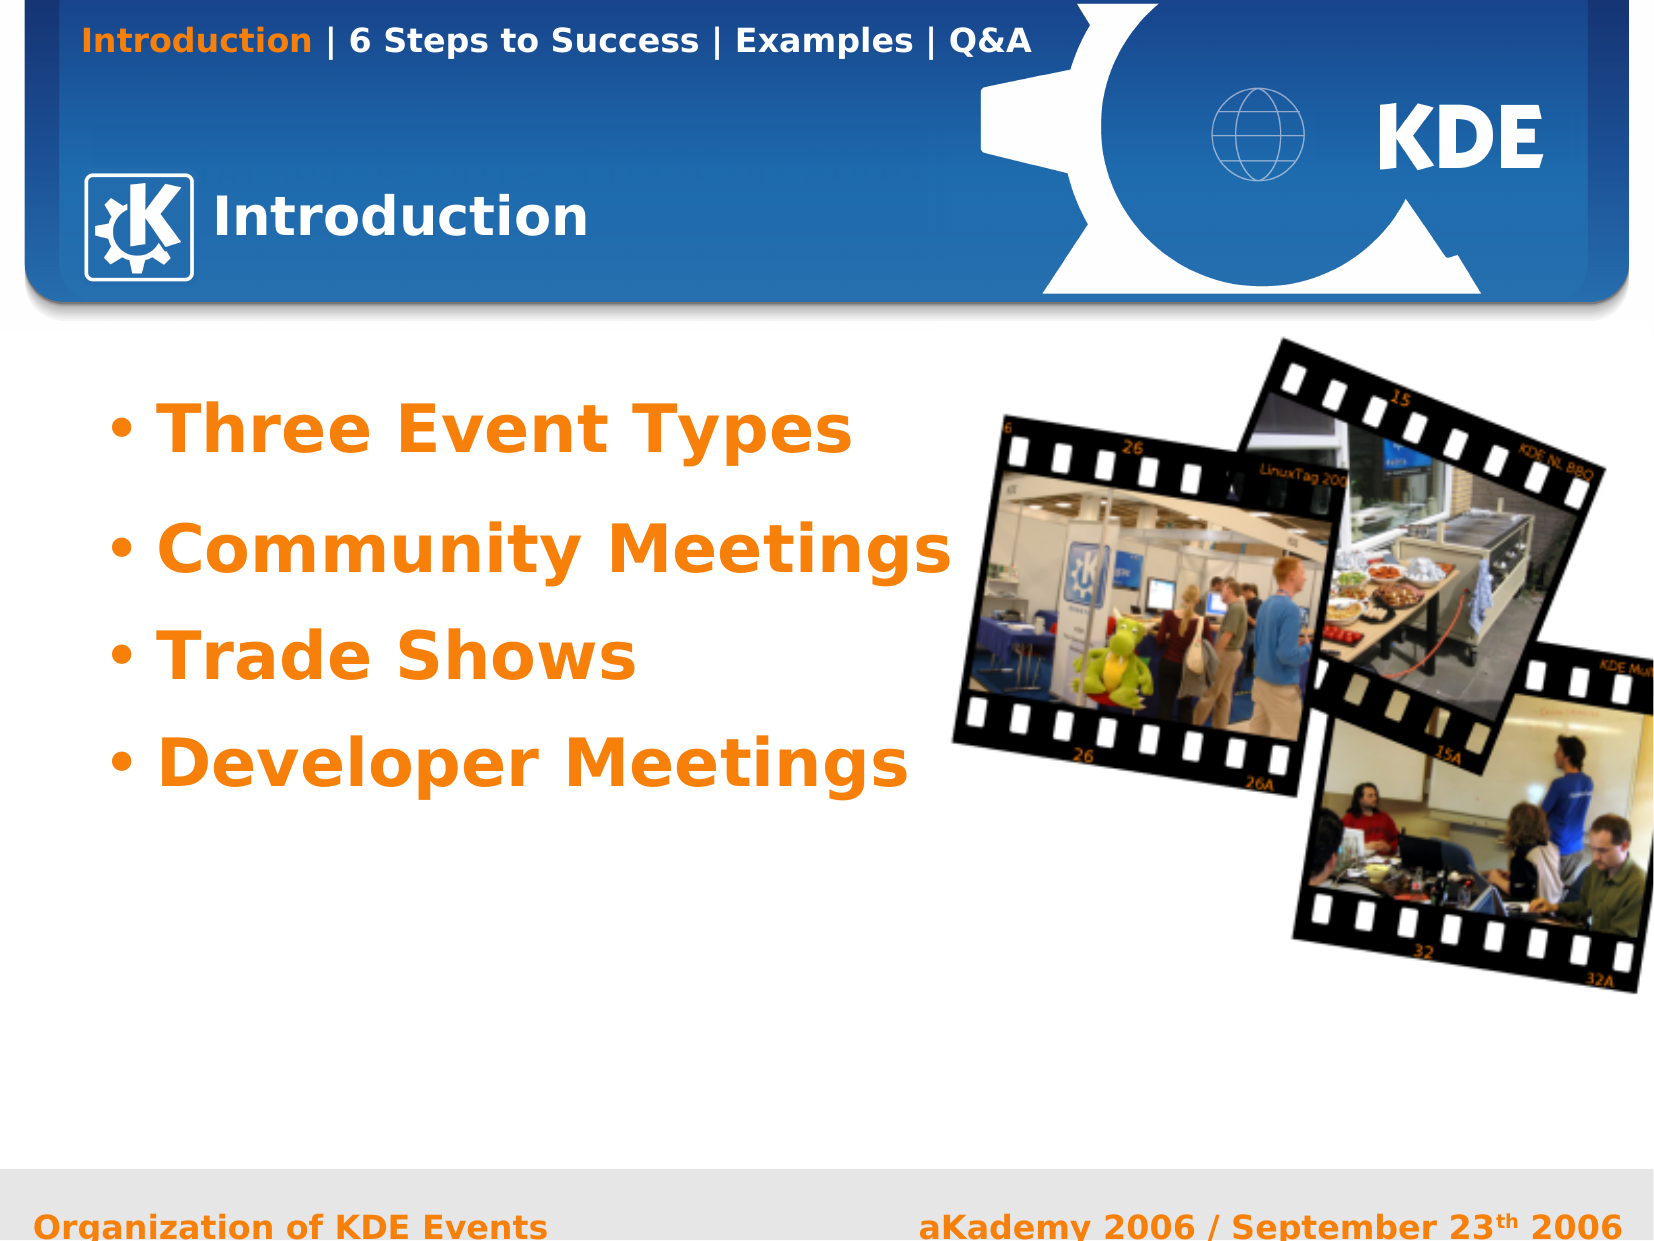

Introduction | 6 Steps to Success | Examples | Q&A
# Introduction
Three Event Types
Community Meetings
Trade Shows
Developer Meetings